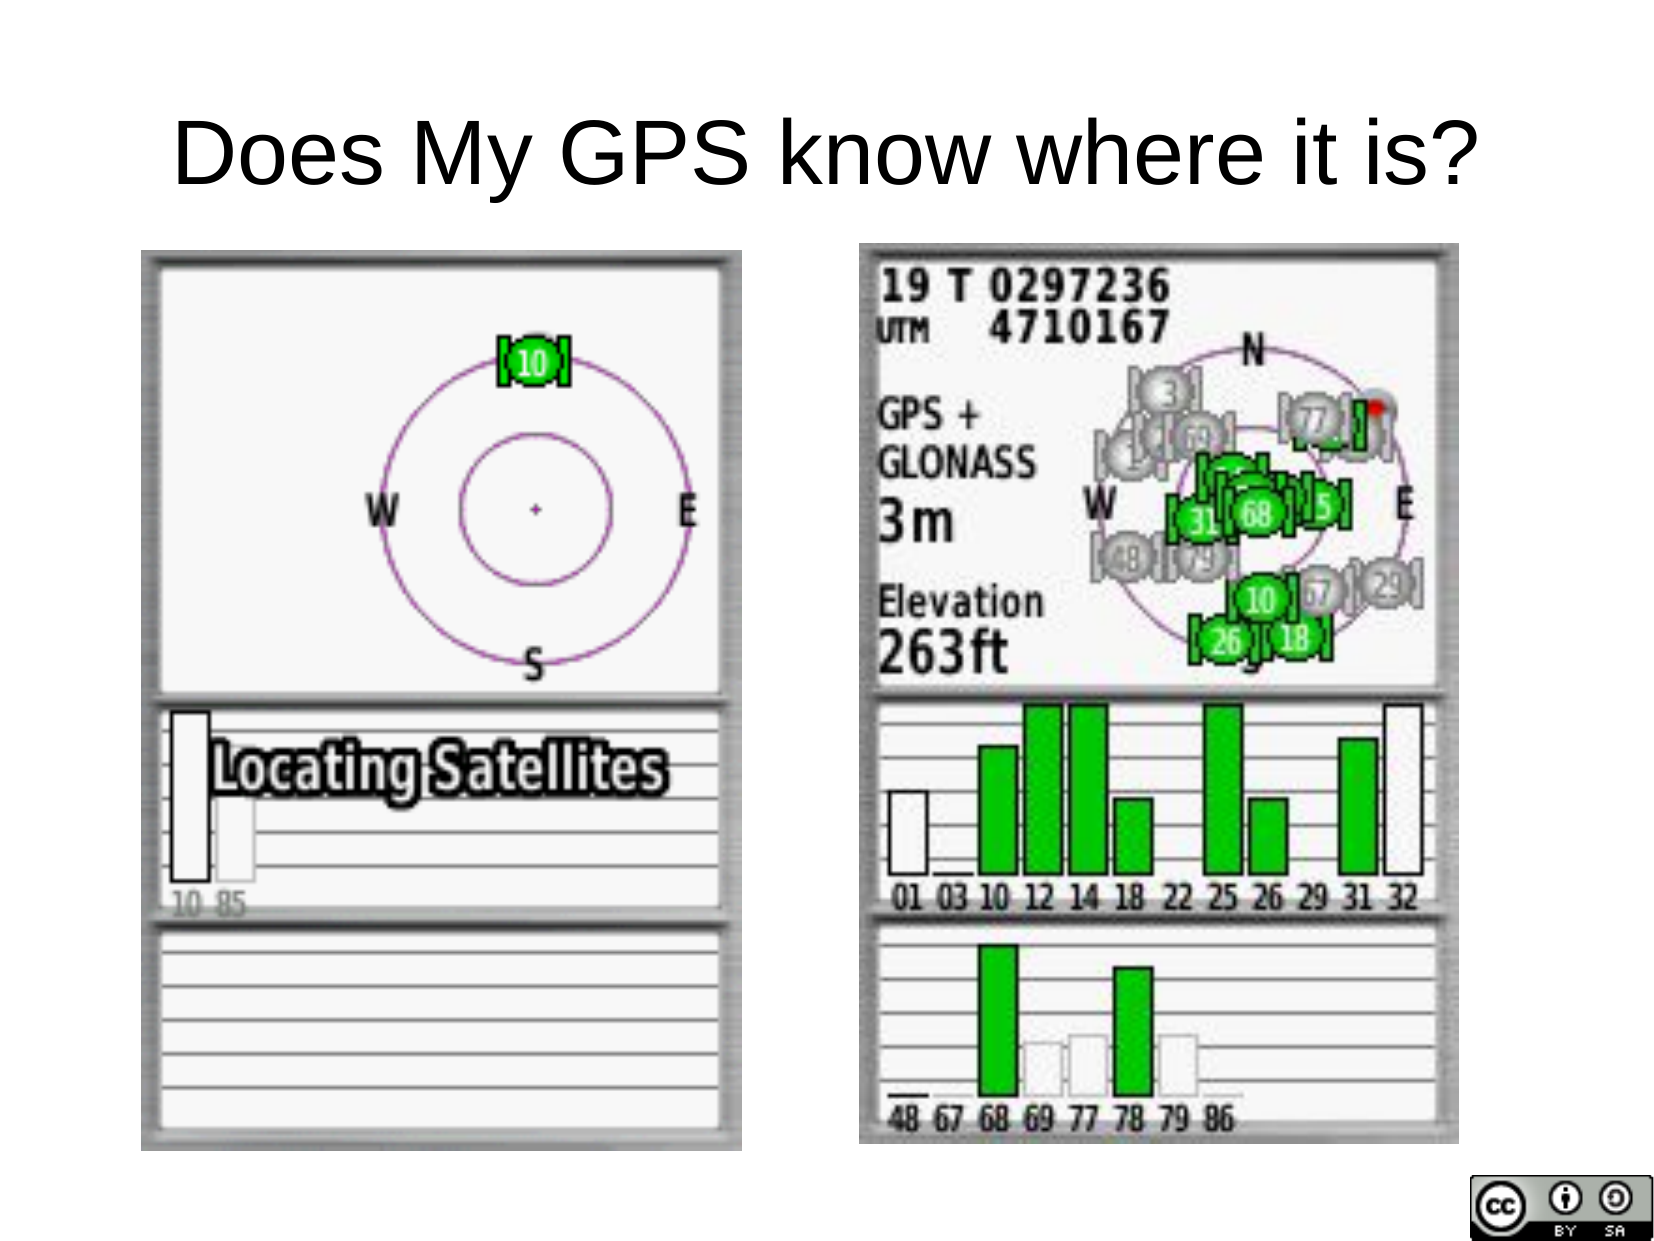

# Does My GPS know where it is?